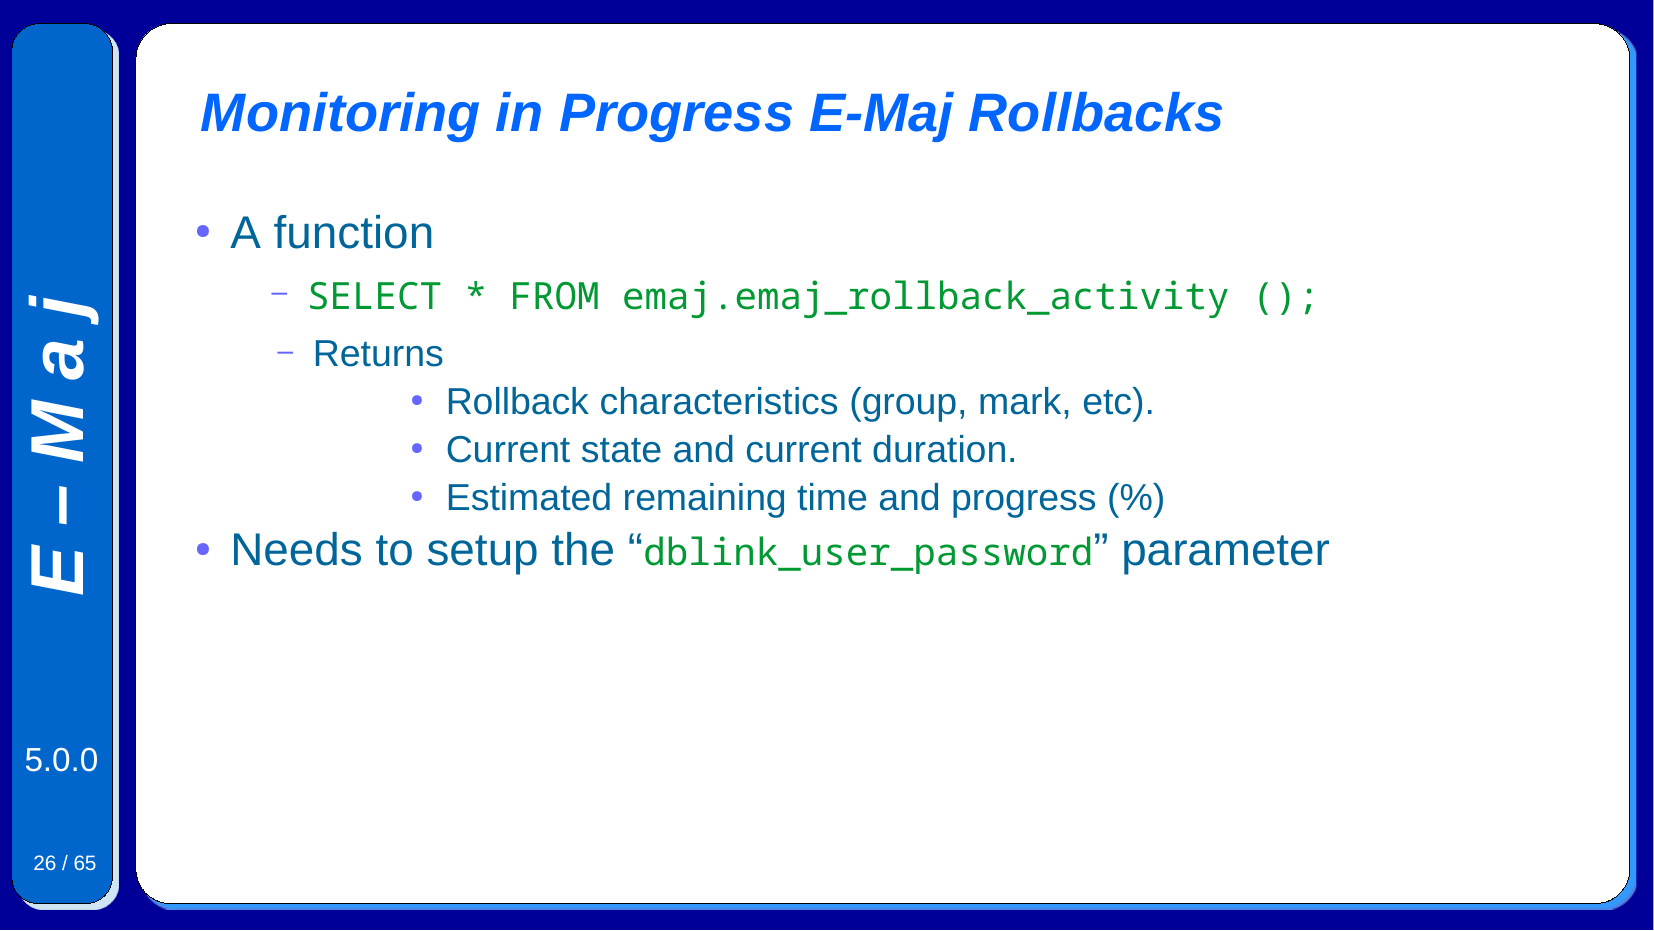

# Monitoring in Progress E-Maj Rollbacks
A function
SELECT * FROM emaj.emaj_rollback_activity ();
Returns
Rollback characteristics (group, mark, etc).
Current state and current duration.
Estimated remaining time and progress (%)
Needs to setup the “dblink_user_password” parameter